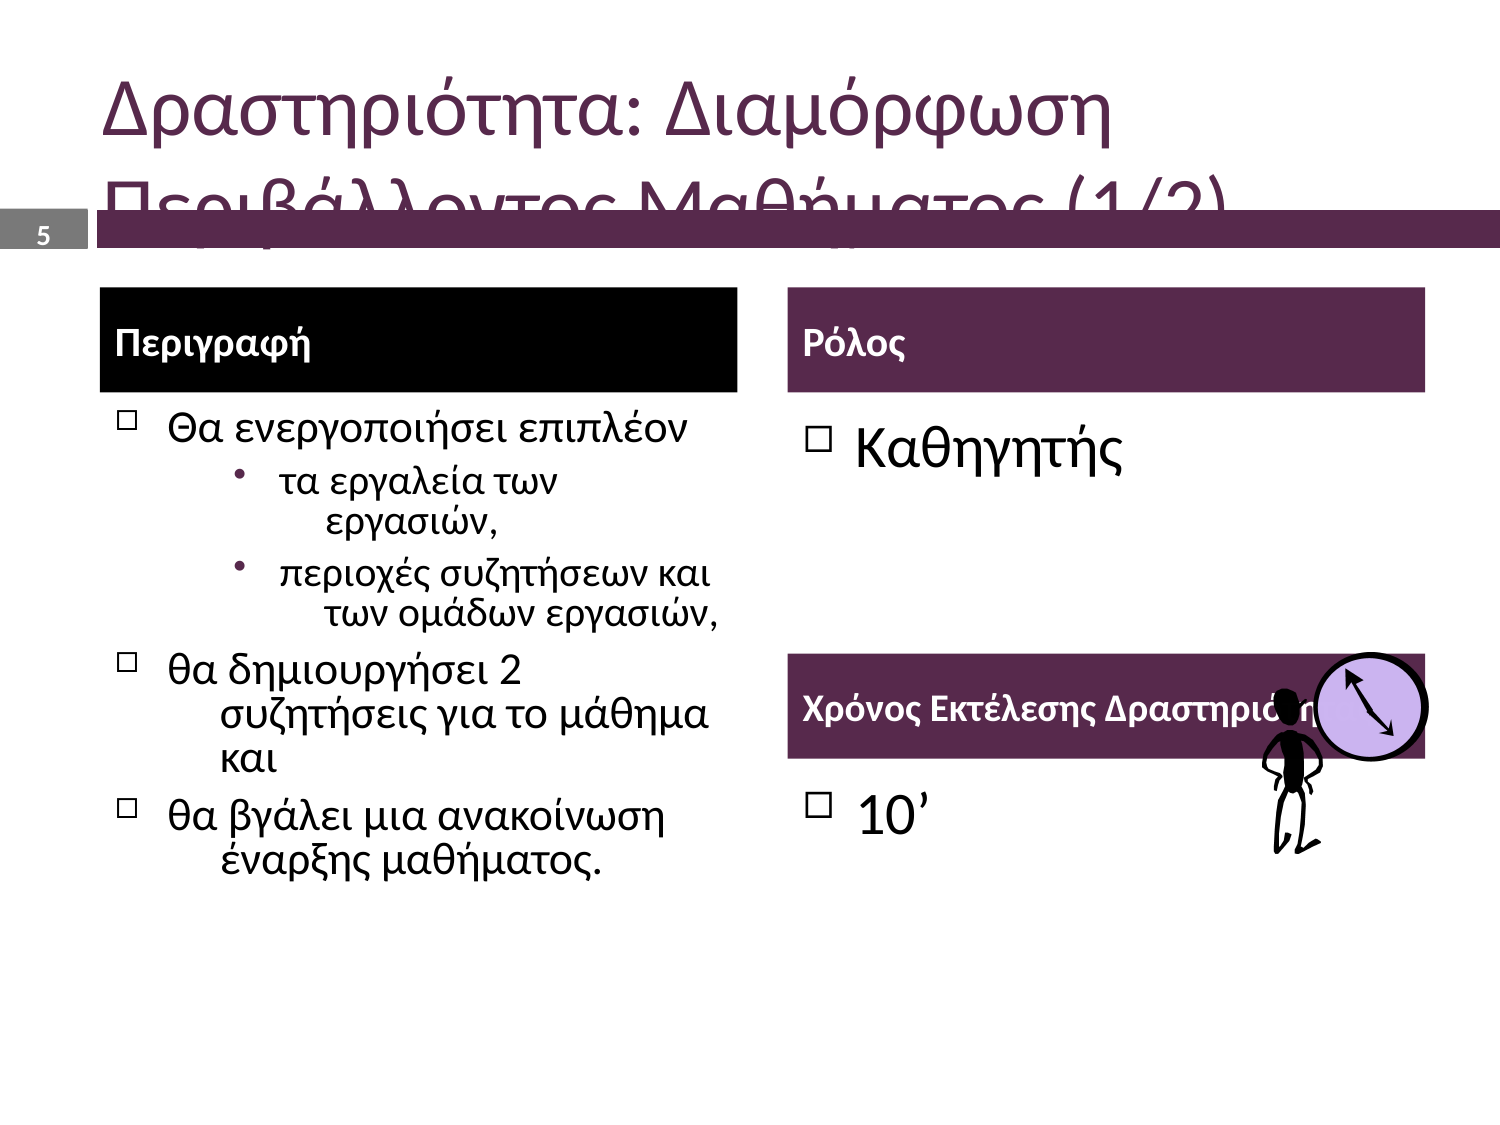

# Δραστηριότητα: Διαμόρφωση Περιβάλλοντος Μαθήματος (1/2)
Περιγραφή
Ρόλος
Θα ενεργοποιήσει επιπλέον
τα εργαλεία των εργασιών,
περιοχές συζητήσεων και των ομάδων εργασιών,
θα δημιουργήσει 2 συζητήσεις για το μάθημα και
θα βγάλει μια ανακοίνωση έναρξης μαθήματος.
Καθηγητής
Χρόνος Εκτέλεσης Δραστηριότητας
10’